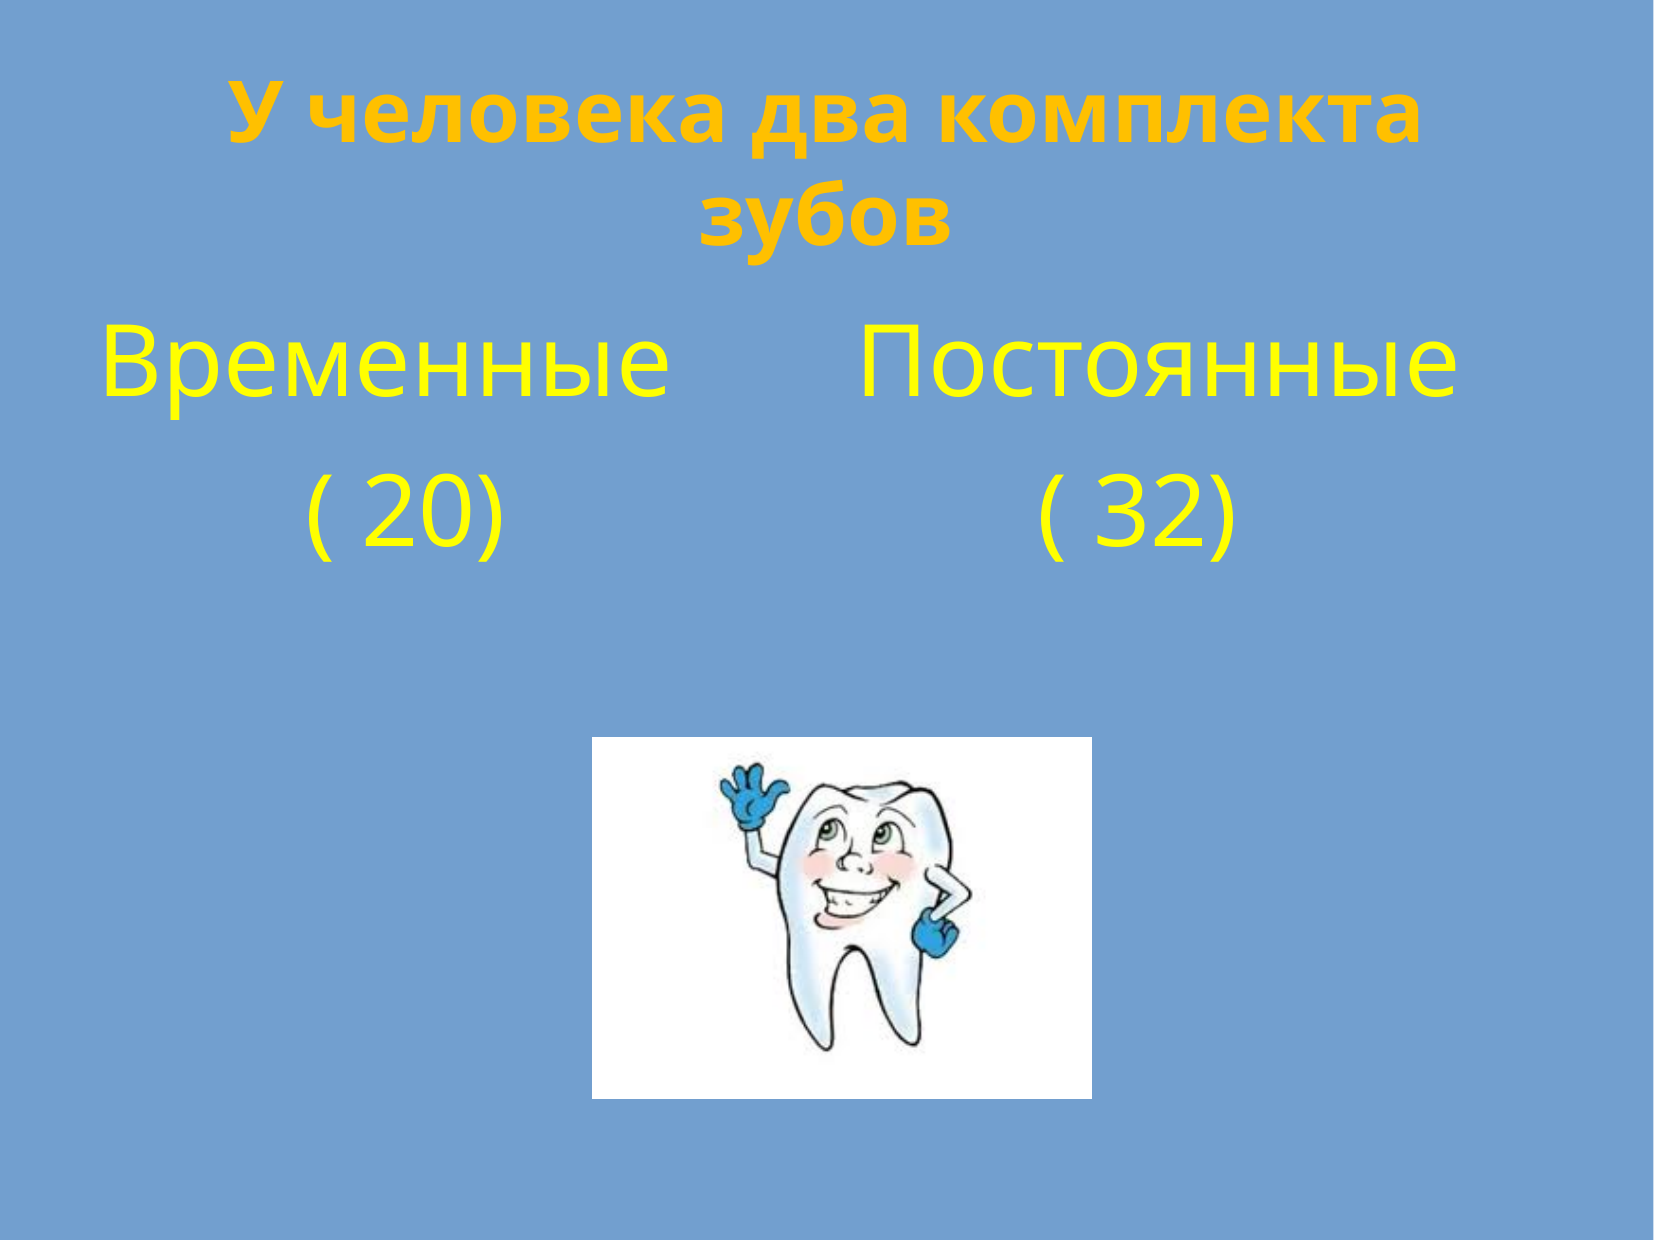

# У человека два комплекта зубов
Временные
 ( 20)
Постоянные
 ( 32)